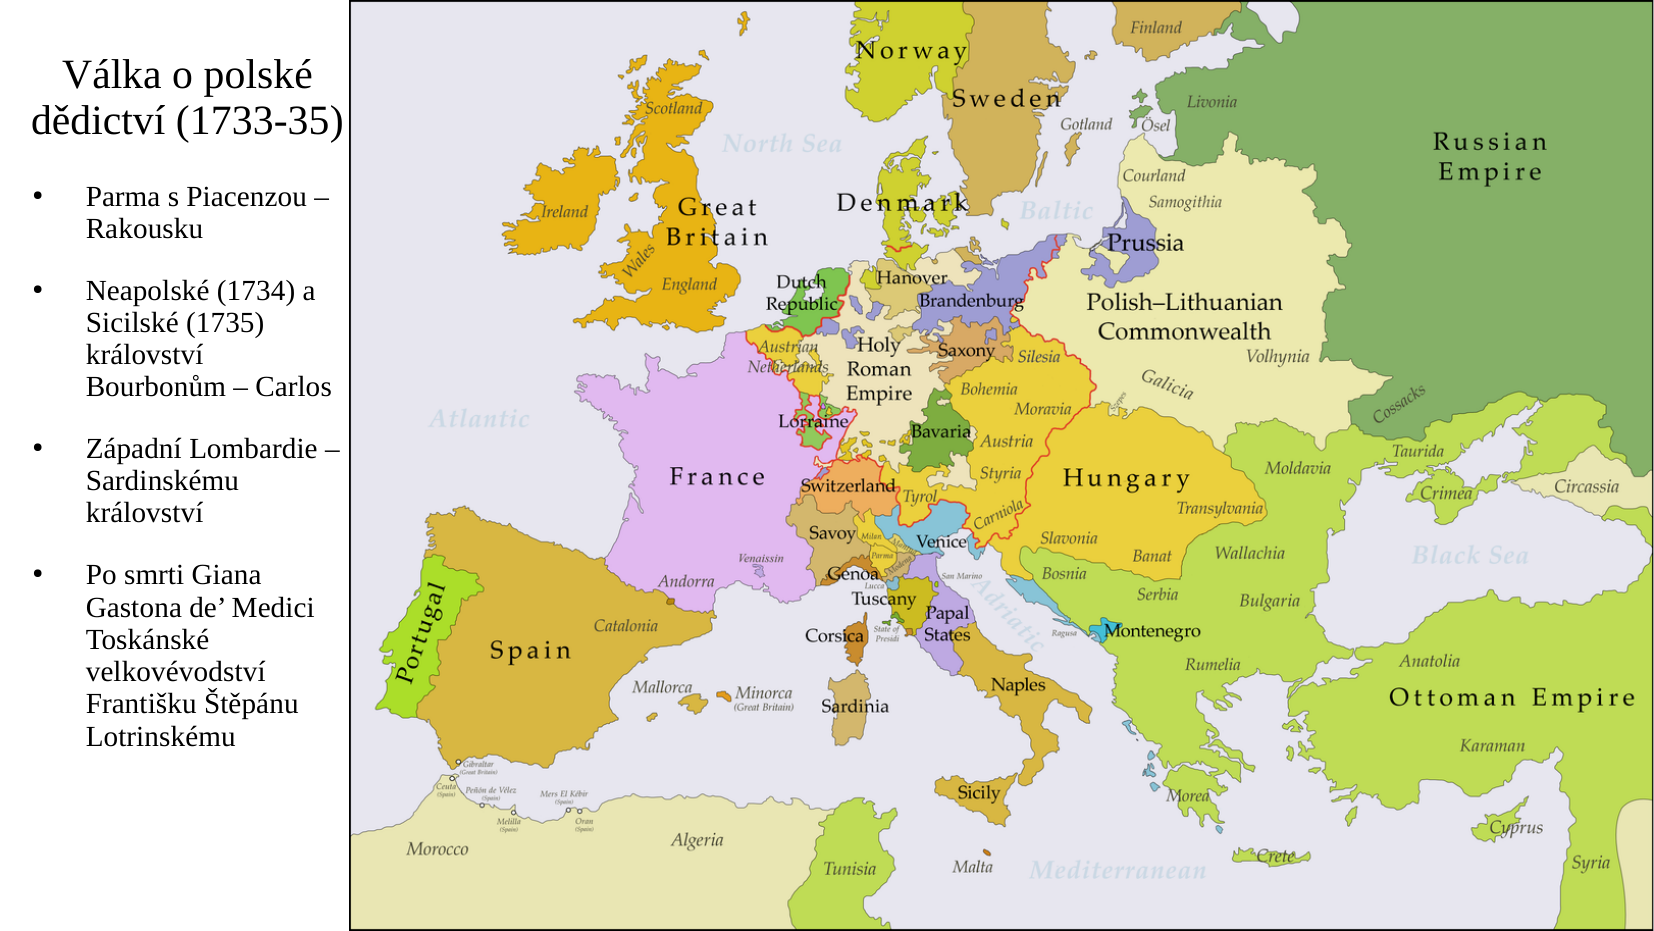

# Válka o polské dědictví (1733-35)
Parma s Piacenzou – Rakousku
Neapolské (1734) a Sicilské (1735) království Bourbonům – Carlos
Západní Lombardie – Sardinskému království
Po smrti Giana Gastona de’ Medici Toskánské velkovévodství Františku Štěpánu Lotrinskému